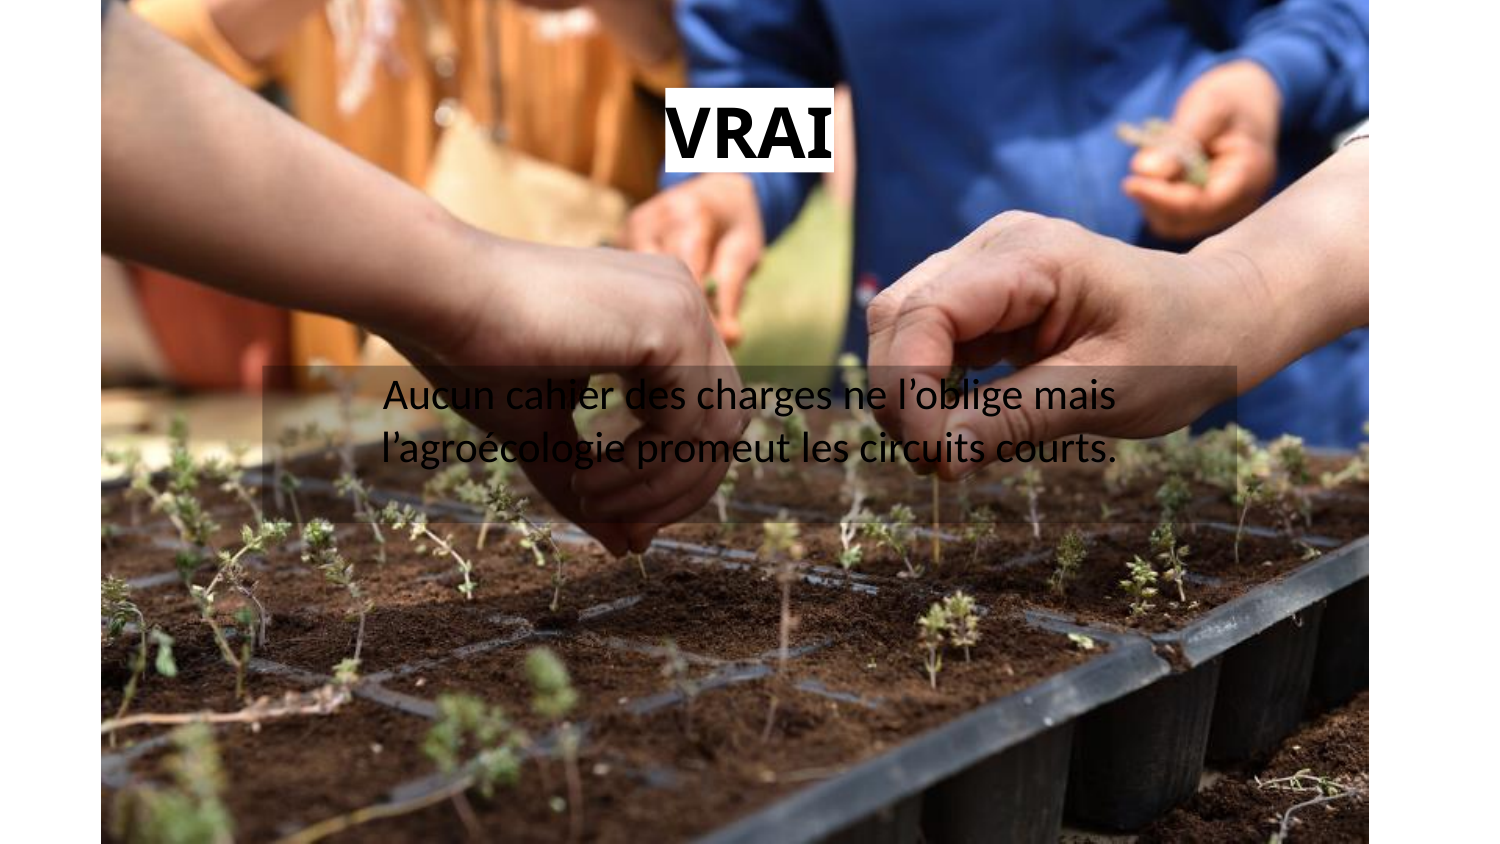

VRAI
Aucun cahier des charges ne l’oblige mais l’agroécologie promeut les circuits courts.